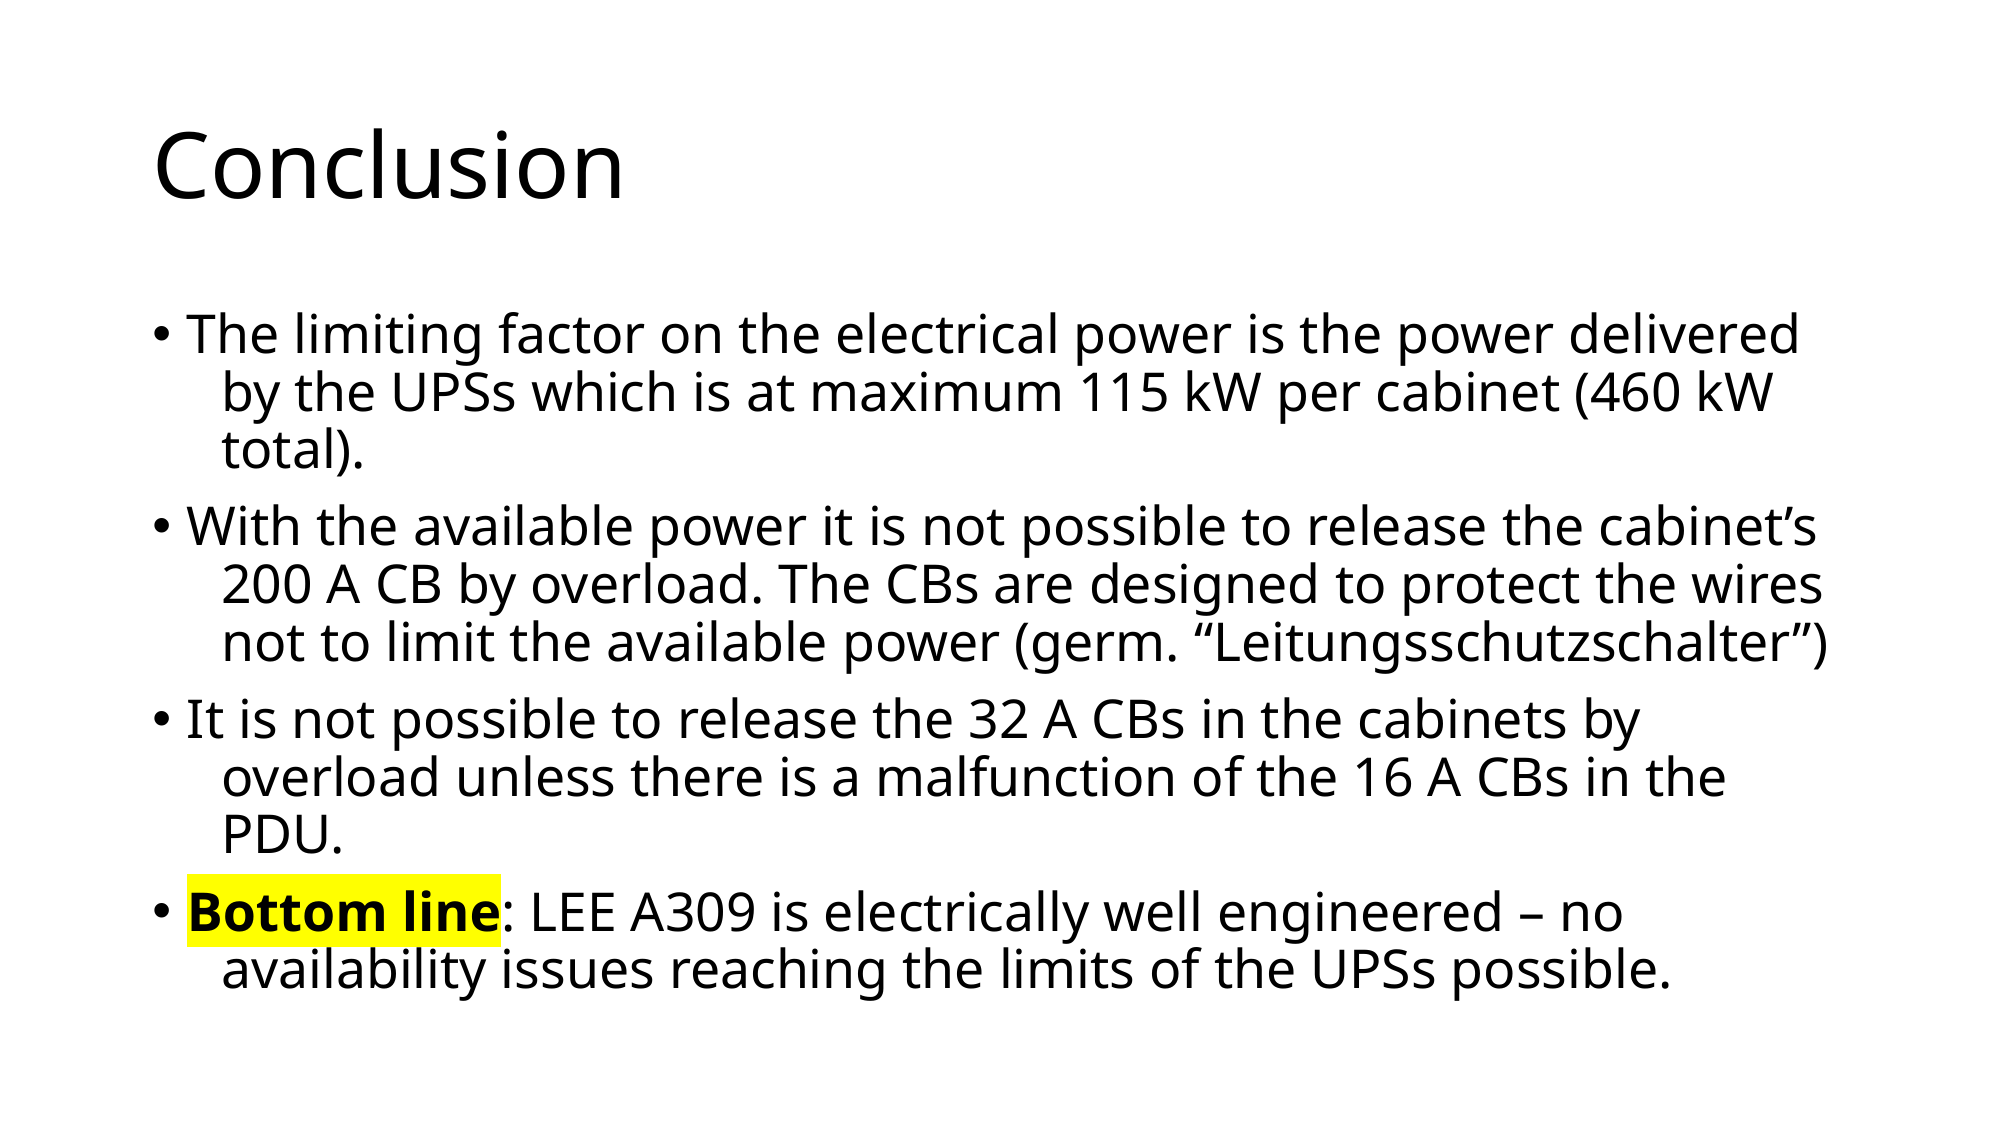

# Conclusion
The limiting factor on the electrical power is the power delivered by the UPSs which is at maximum 115 kW per cabinet (460 kW total).
With the available power it is not possible to release the cabinet’s 200 A CB by overload. The CBs are designed to protect the wires not to limit the available power (germ. “Leitungsschutzschalter”)
It is not possible to release the 32 A CBs in the cabinets by overload unless there is a malfunction of the 16 A CBs in the PDU.
Bottom line: LEE A309 is electrically well engineered – no availability issues reaching the limits of the UPSs possible.